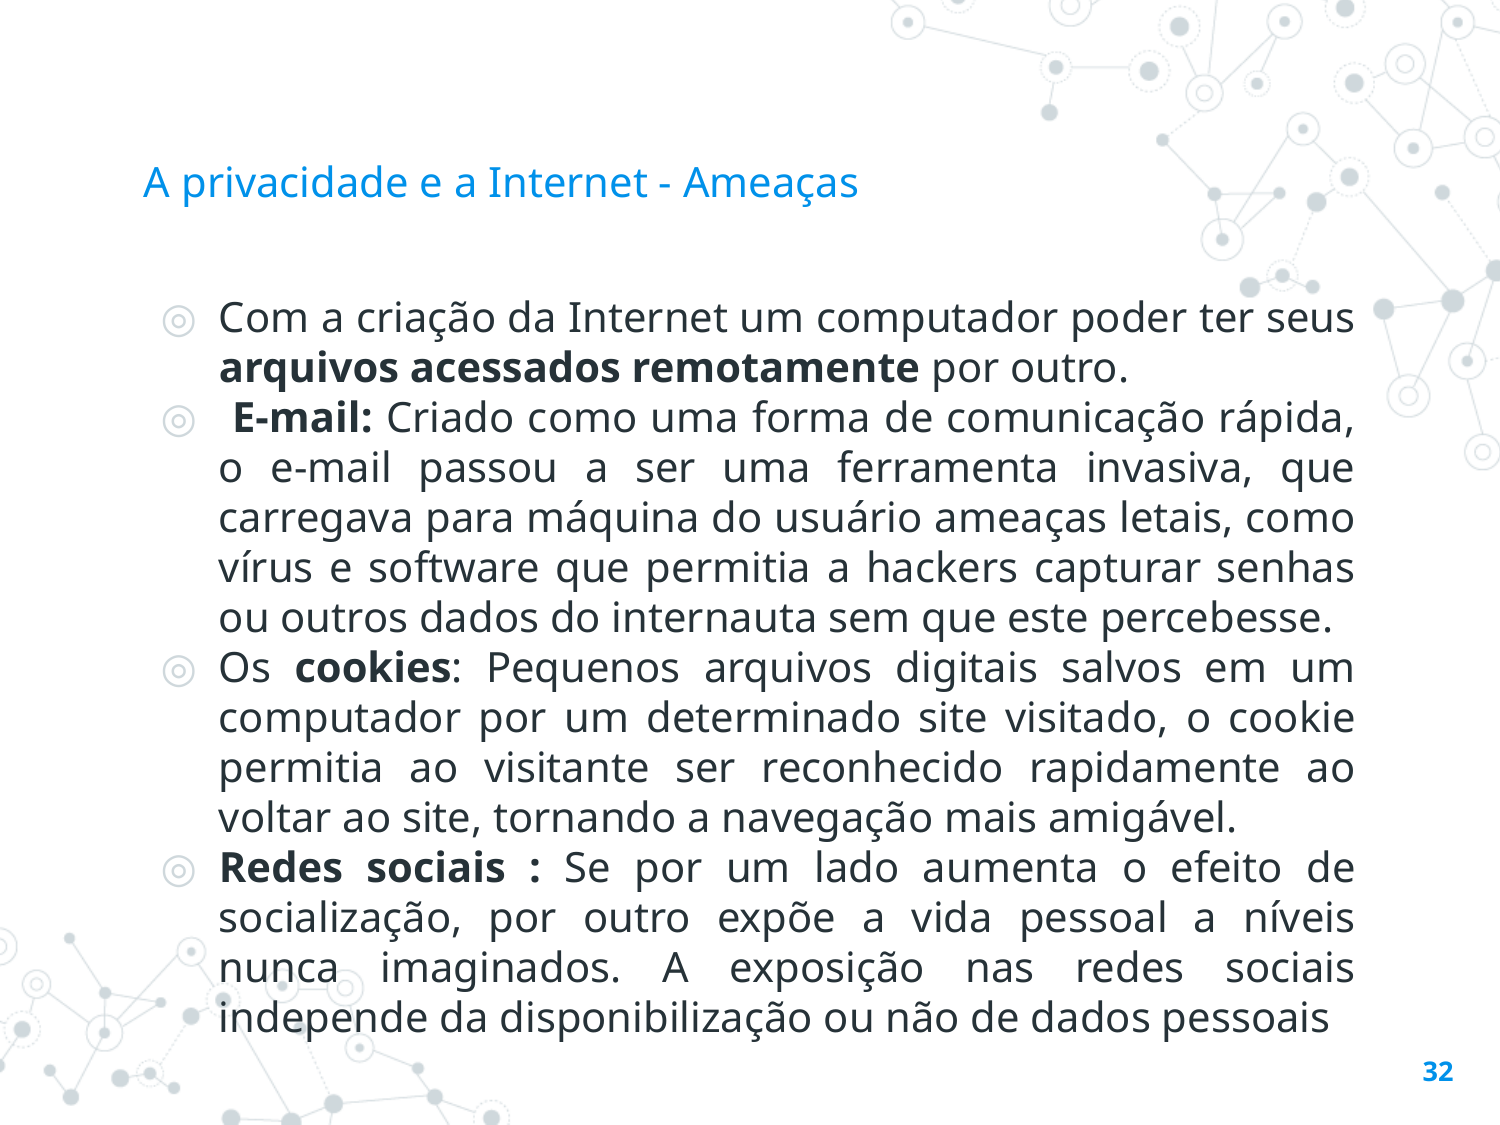

A privacidade e a Internet - Ameaças
# Com a criação da Internet um computador poder ter seus arquivos acessados remotamente por outro.
 E-mail: Criado como uma forma de comunicação rápida, o e-mail passou a ser uma ferramenta invasiva, que carregava para máquina do usuário ameaças letais, como vírus e software que permitia a hackers capturar senhas ou outros dados do internauta sem que este percebesse.
Os cookies: Pequenos arquivos digitais salvos em um computador por um determinado site visitado, o cookie permitia ao visitante ser reconhecido rapidamente ao voltar ao site, tornando a navegação mais amigável.
Redes sociais : Se por um lado aumenta o efeito de socialização, por outro expõe a vida pessoal a níveis nunca imaginados. A exposição nas redes sociais independe da disponibilização ou não de dados pessoais